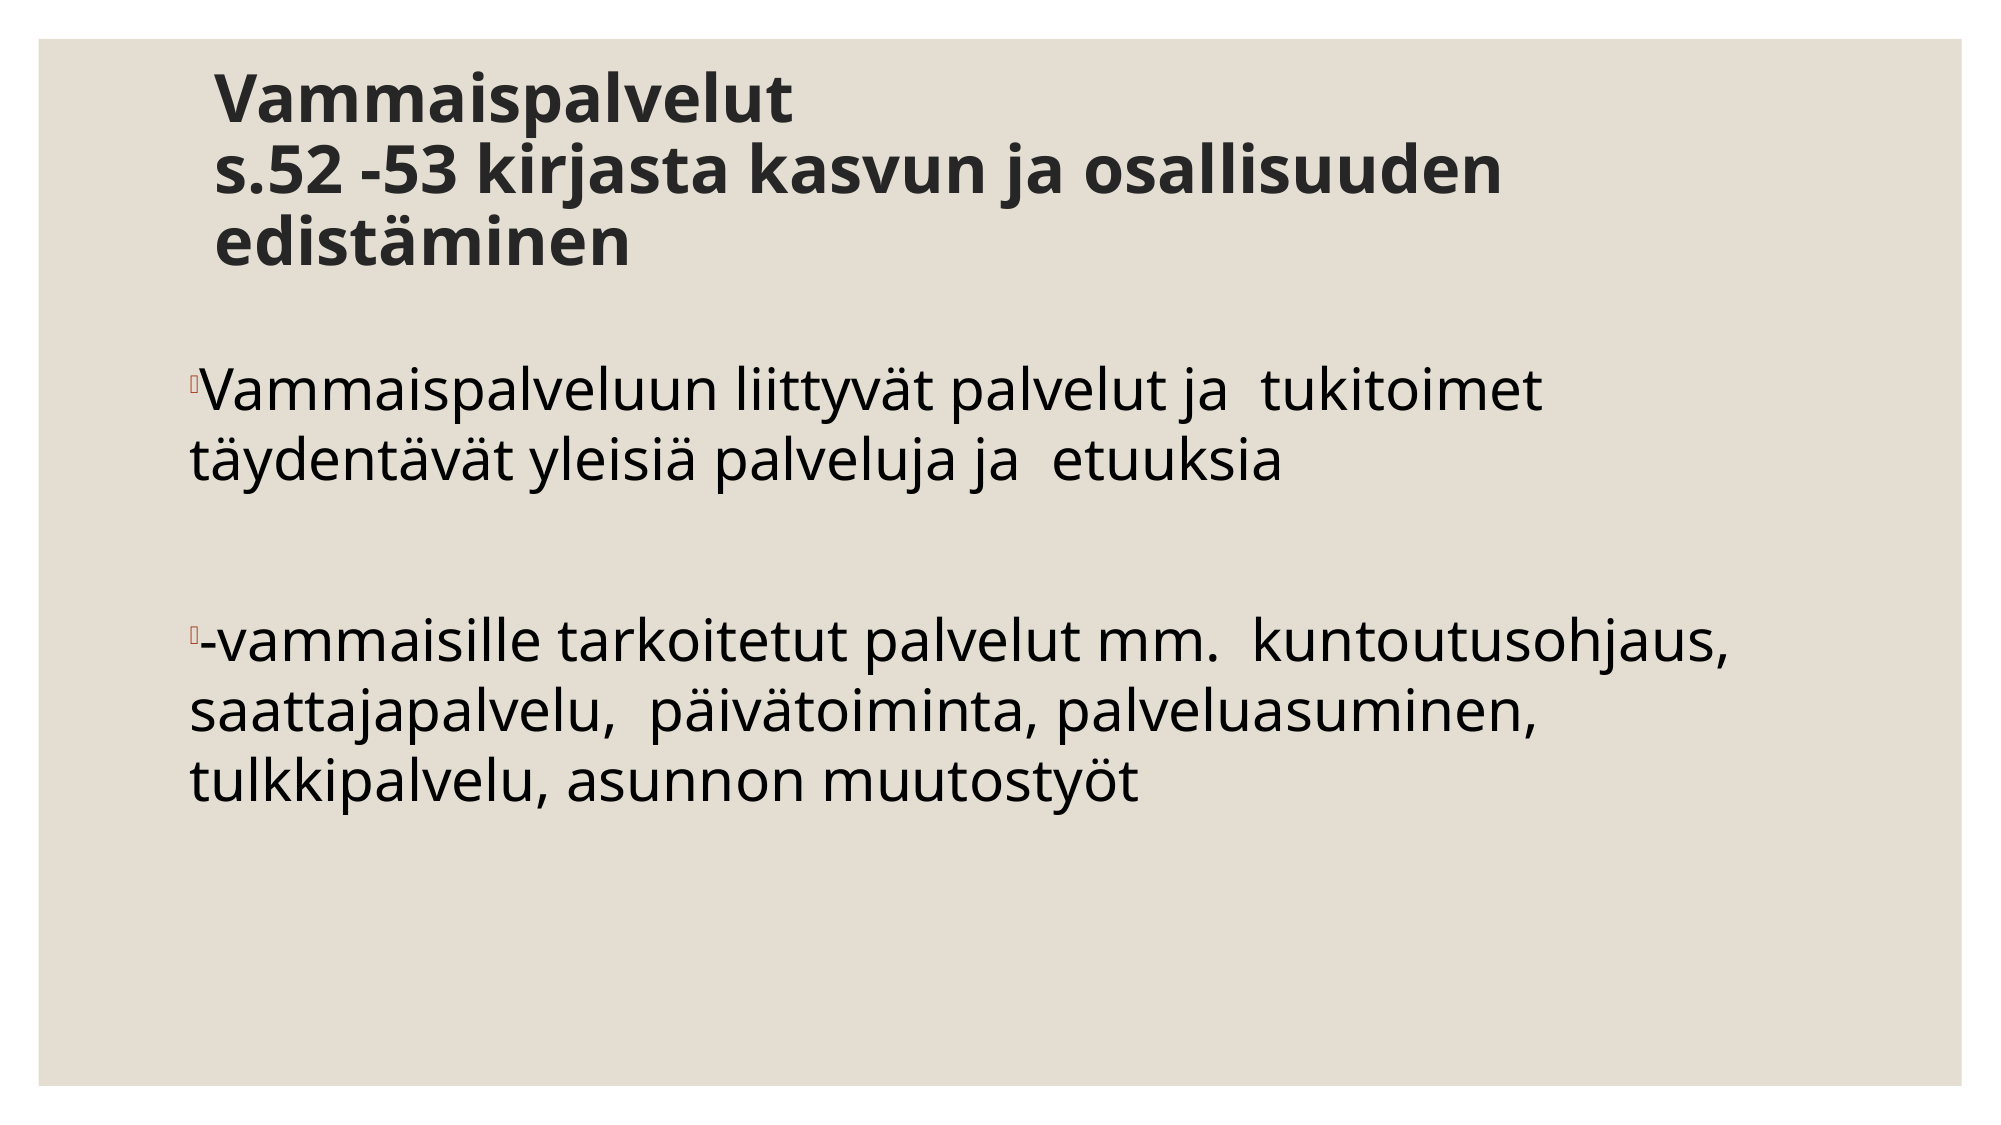

# Vammaispalvelut s.52 -53 kirjasta kasvun ja osallisuuden edistäminen
Vammaispalveluun liittyvät palvelut ja tukitoimet täydentävät yleisiä palveluja ja etuuksia
-vammaisille tarkoitetut palvelut mm. kuntoutusohjaus, saattajapalvelu, päivätoiminta, palveluasuminen, tulkkipalvelu, asunnon muutostyöt